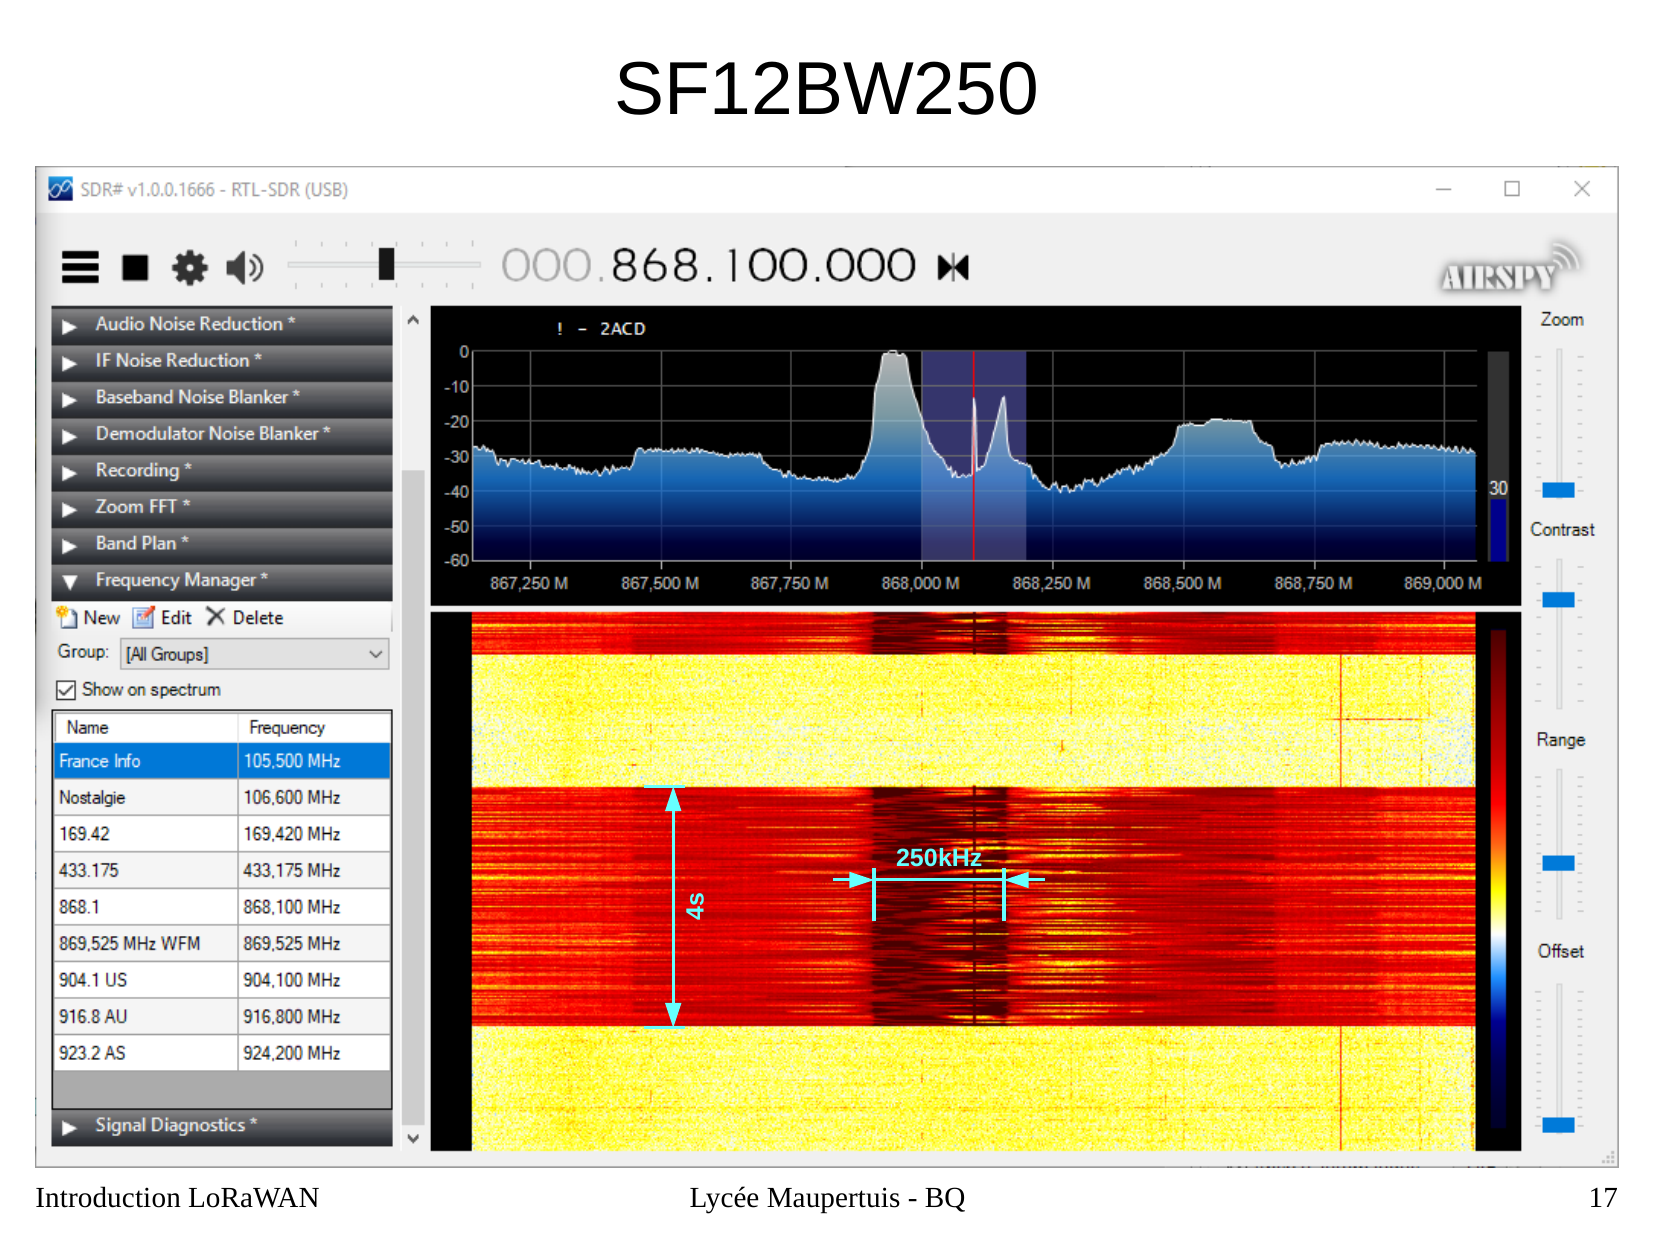

# SF12BW250
Introduction LoRaWAN
Lycée Maupertuis - BQ
17